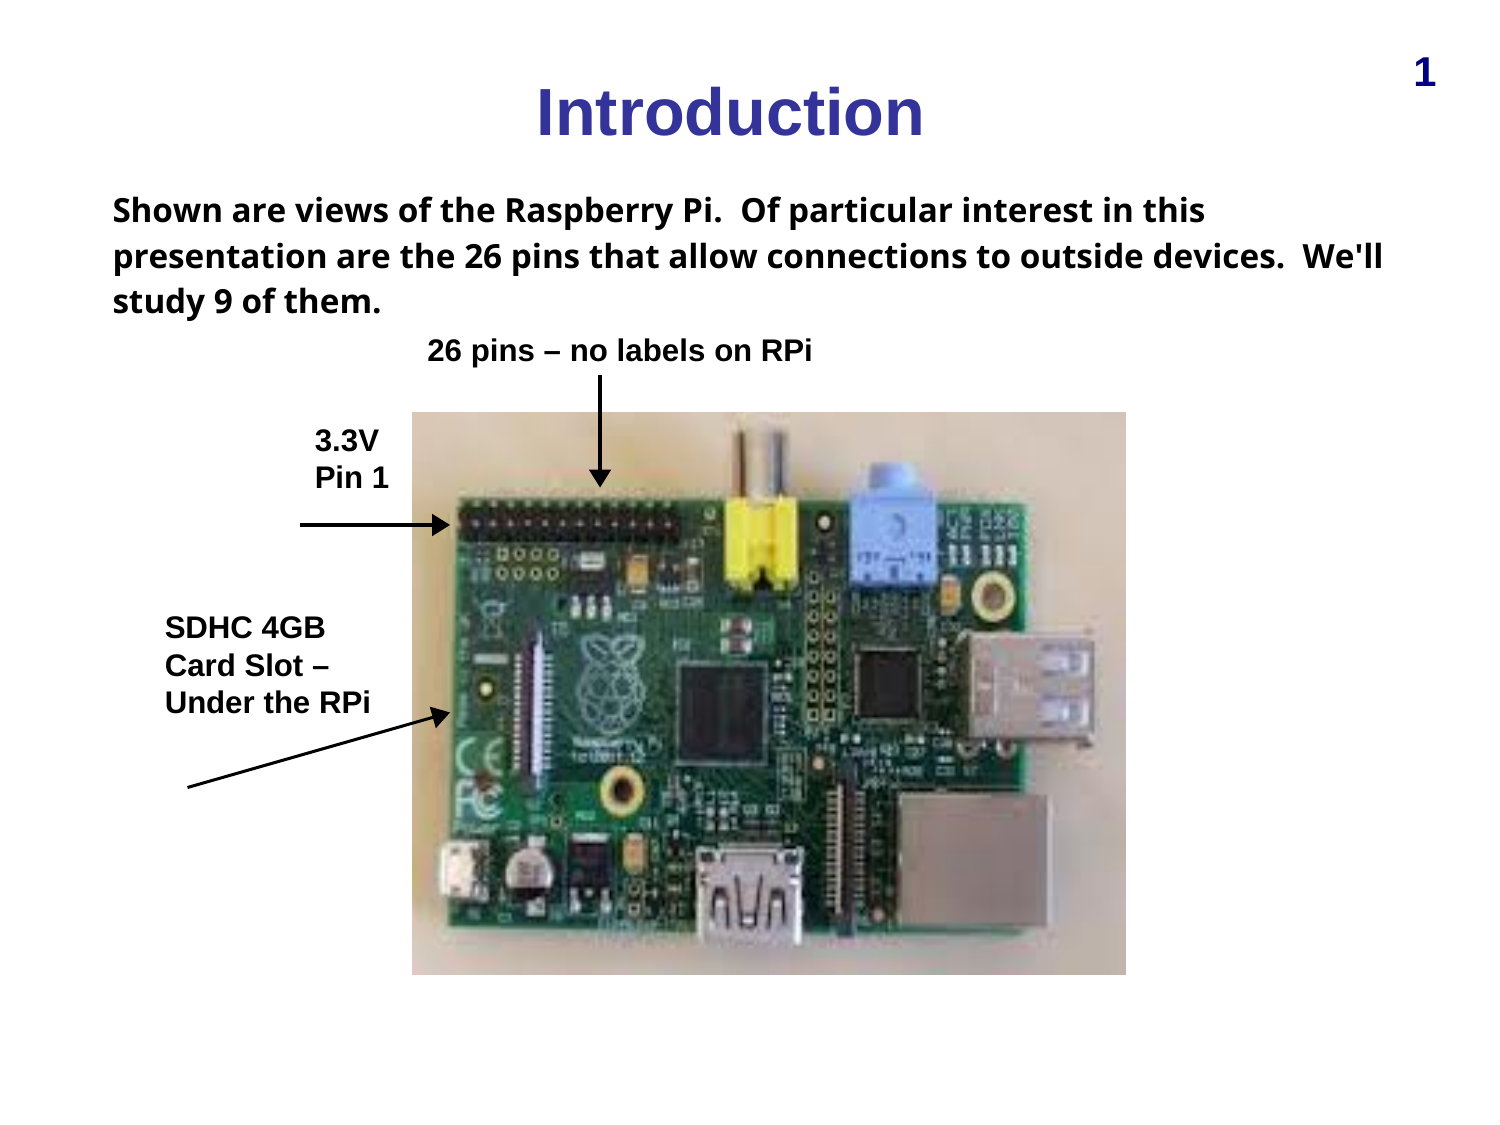

1
# Introduction
Shown are views of the Raspberry Pi. Of particular interest in this presentation are the 26 pins that allow connections to outside devices. We'll study 9 of them.
26 pins – no labels on RPi
3.3V
Pin 1
SDHC 4GB
Card Slot –
Under the RPi